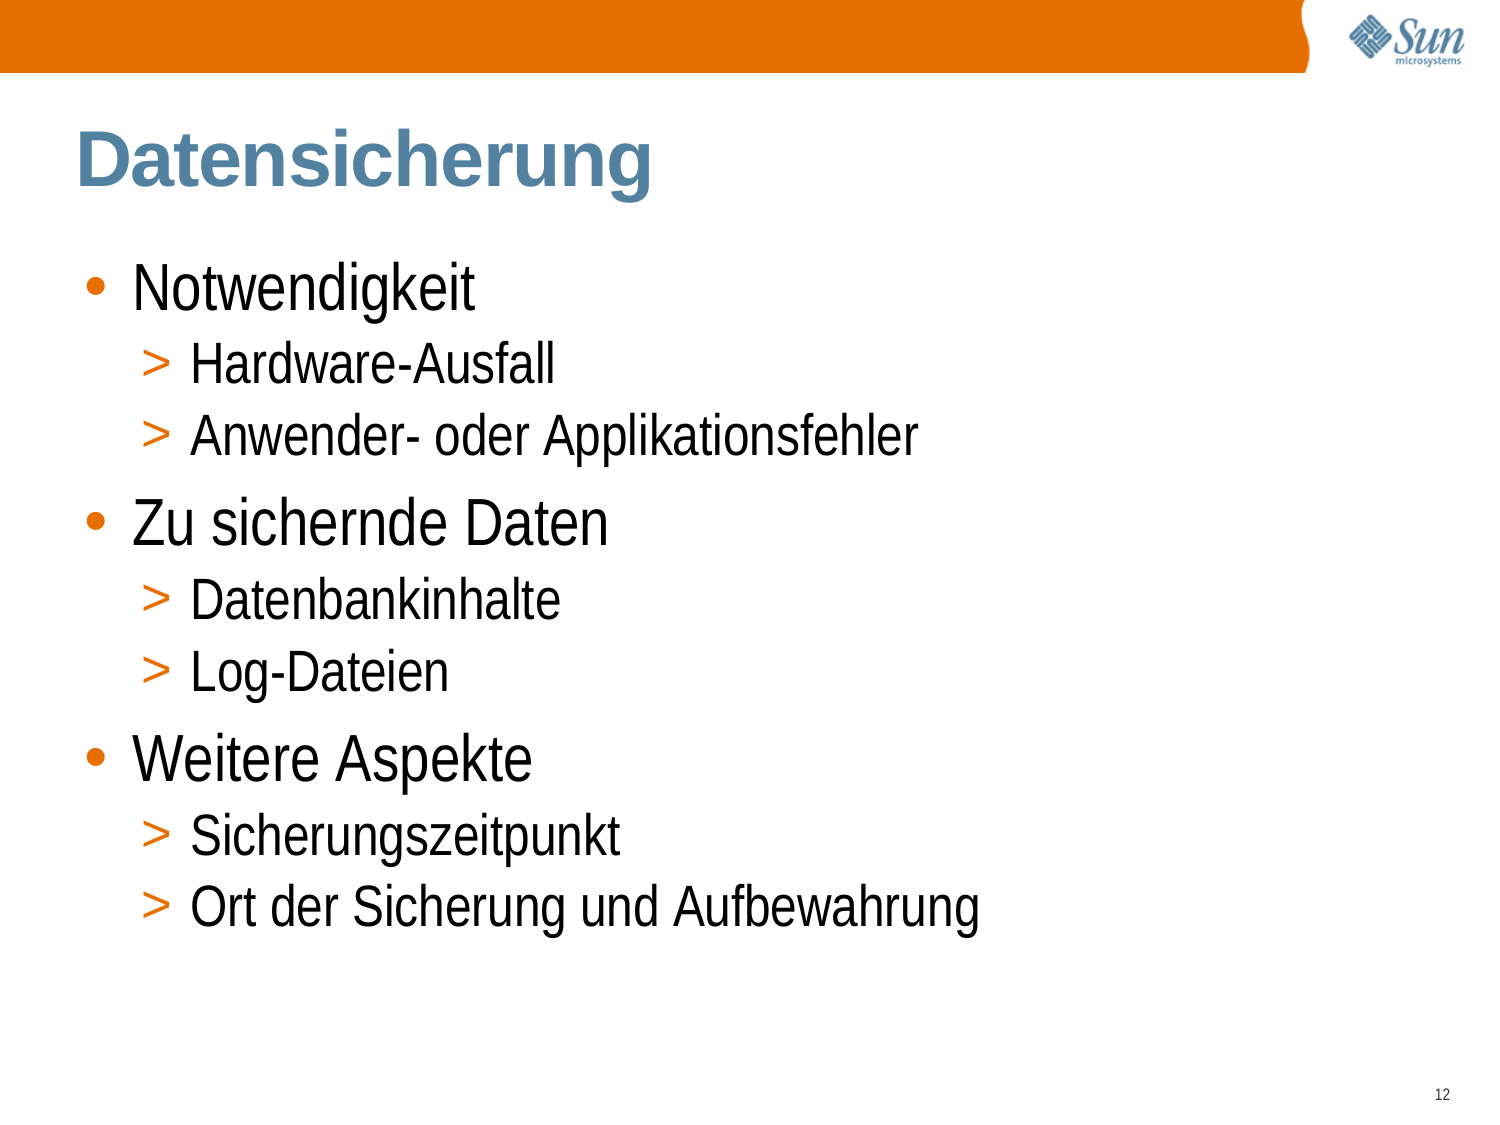

# Datensicherung
Notwendigkeit
Hardware-Ausfall
Anwender- oder Applikationsfehler
Zu sichernde Daten
Datenbankinhalte
Log-Dateien
Weitere Aspekte
Sicherungszeitpunkt
Ort der Sicherung und Aufbewahrung